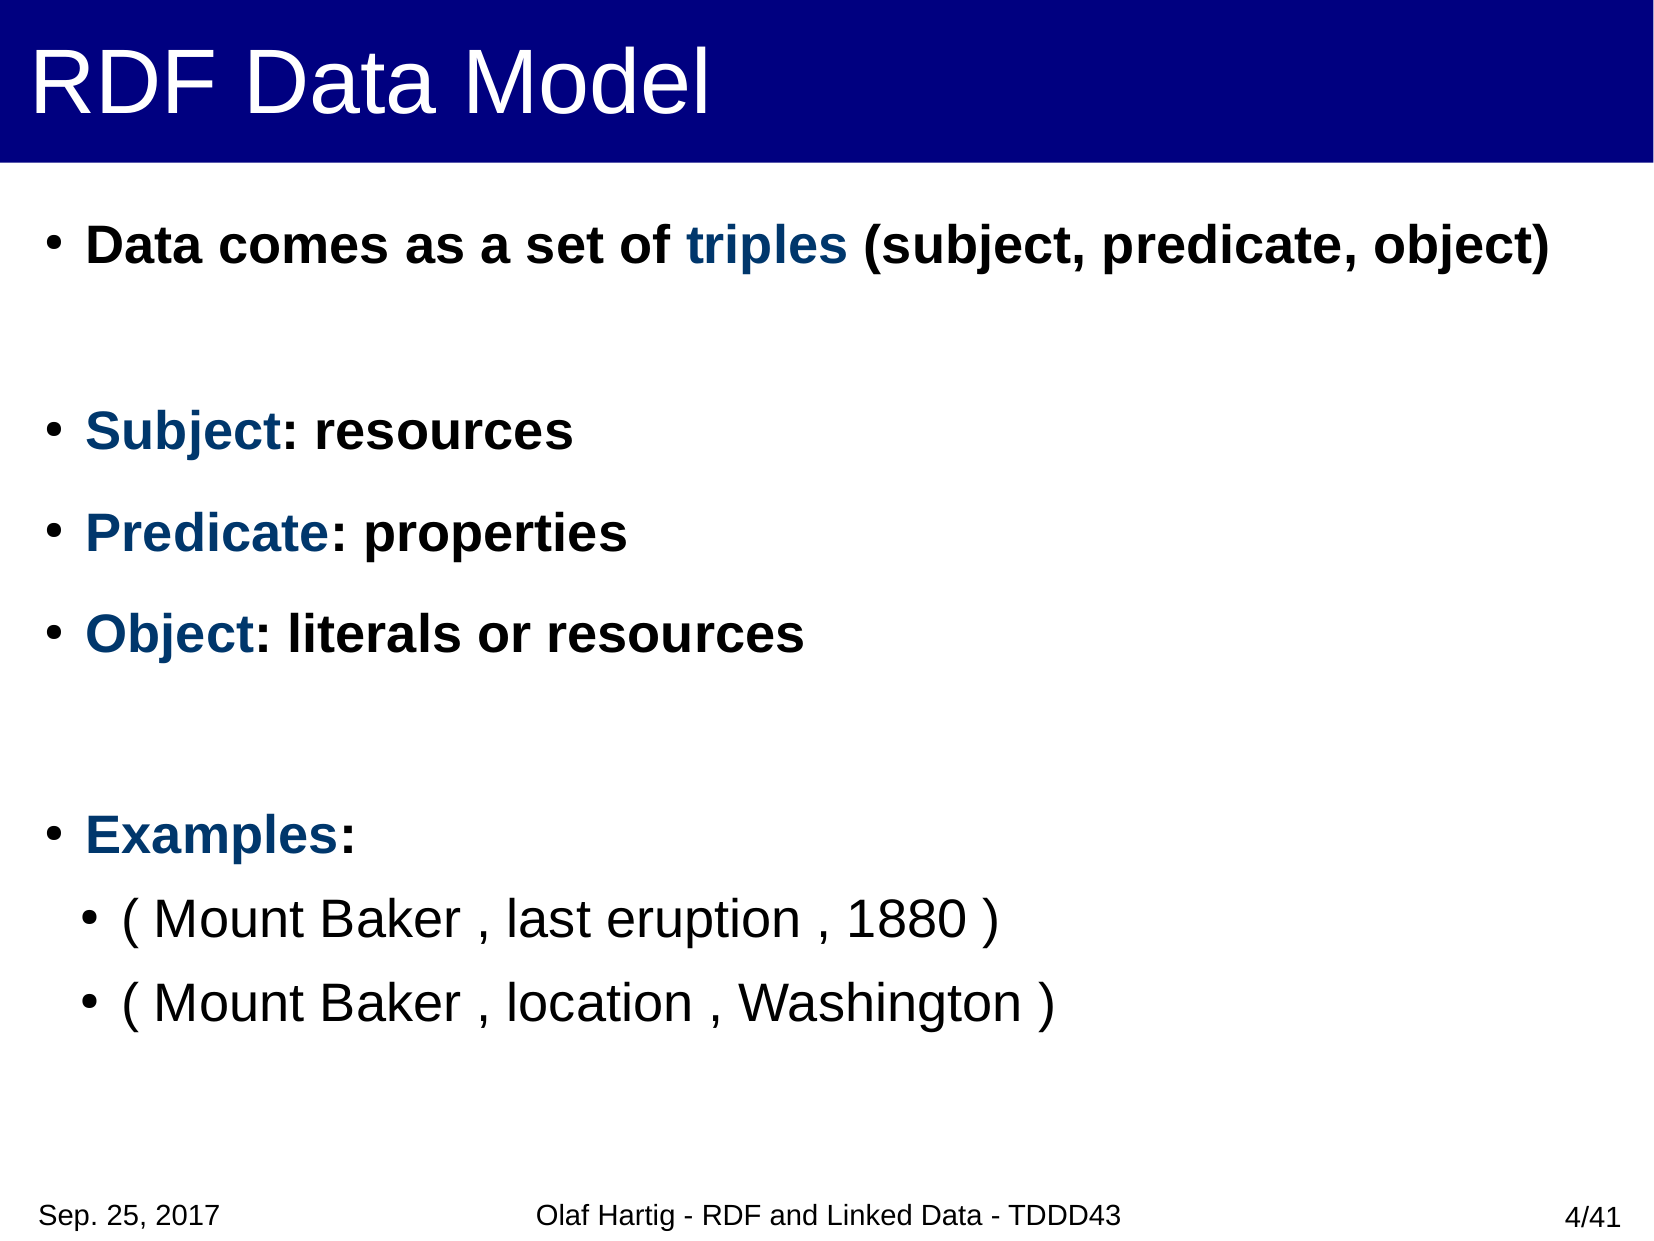

# RDF Data Model
Data comes as a set of triples (subject, predicate, object)
Subject: resources
Predicate: properties
Object: literals or resources
Examples:
( Mount Baker , last eruption , 1880 )
( Mount Baker , location , Washington )
Sep. 25, 2017
Olaf Hartig - RDF and Linked Data - TDDD43
4